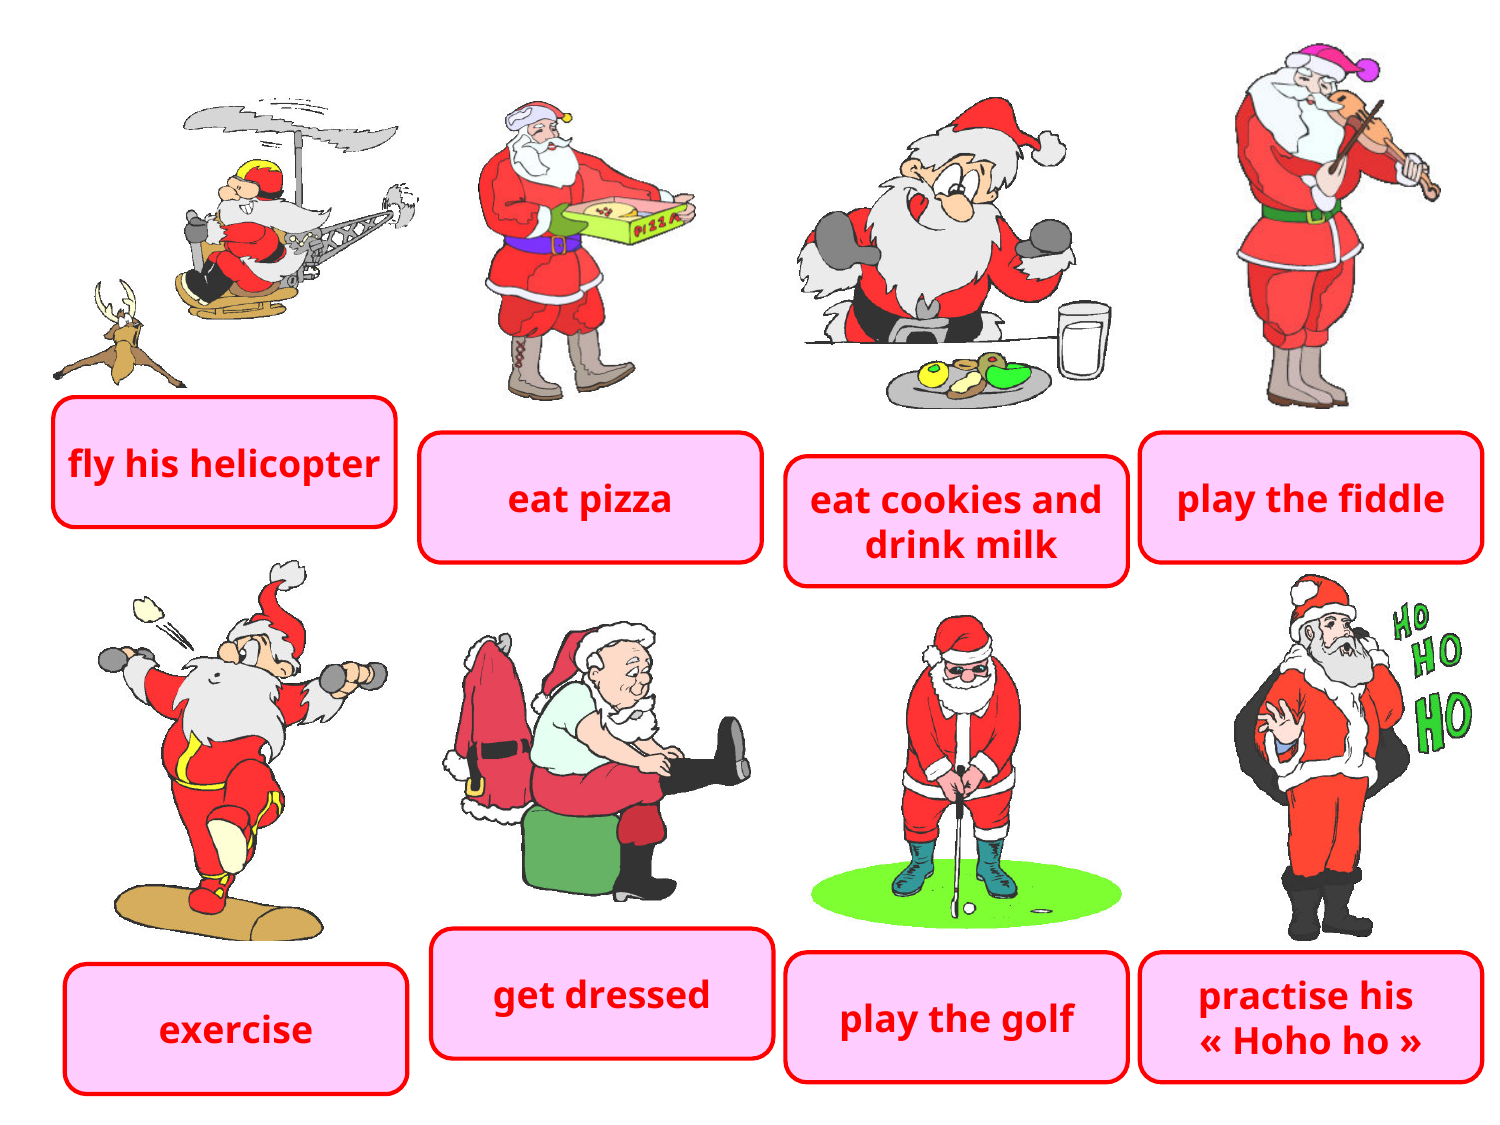

fly his helicopter
eat pizza
play the fiddle
eat cookies and
 drink milk
get dressed
play the golf
practise his
« Hoho ho »
exercise